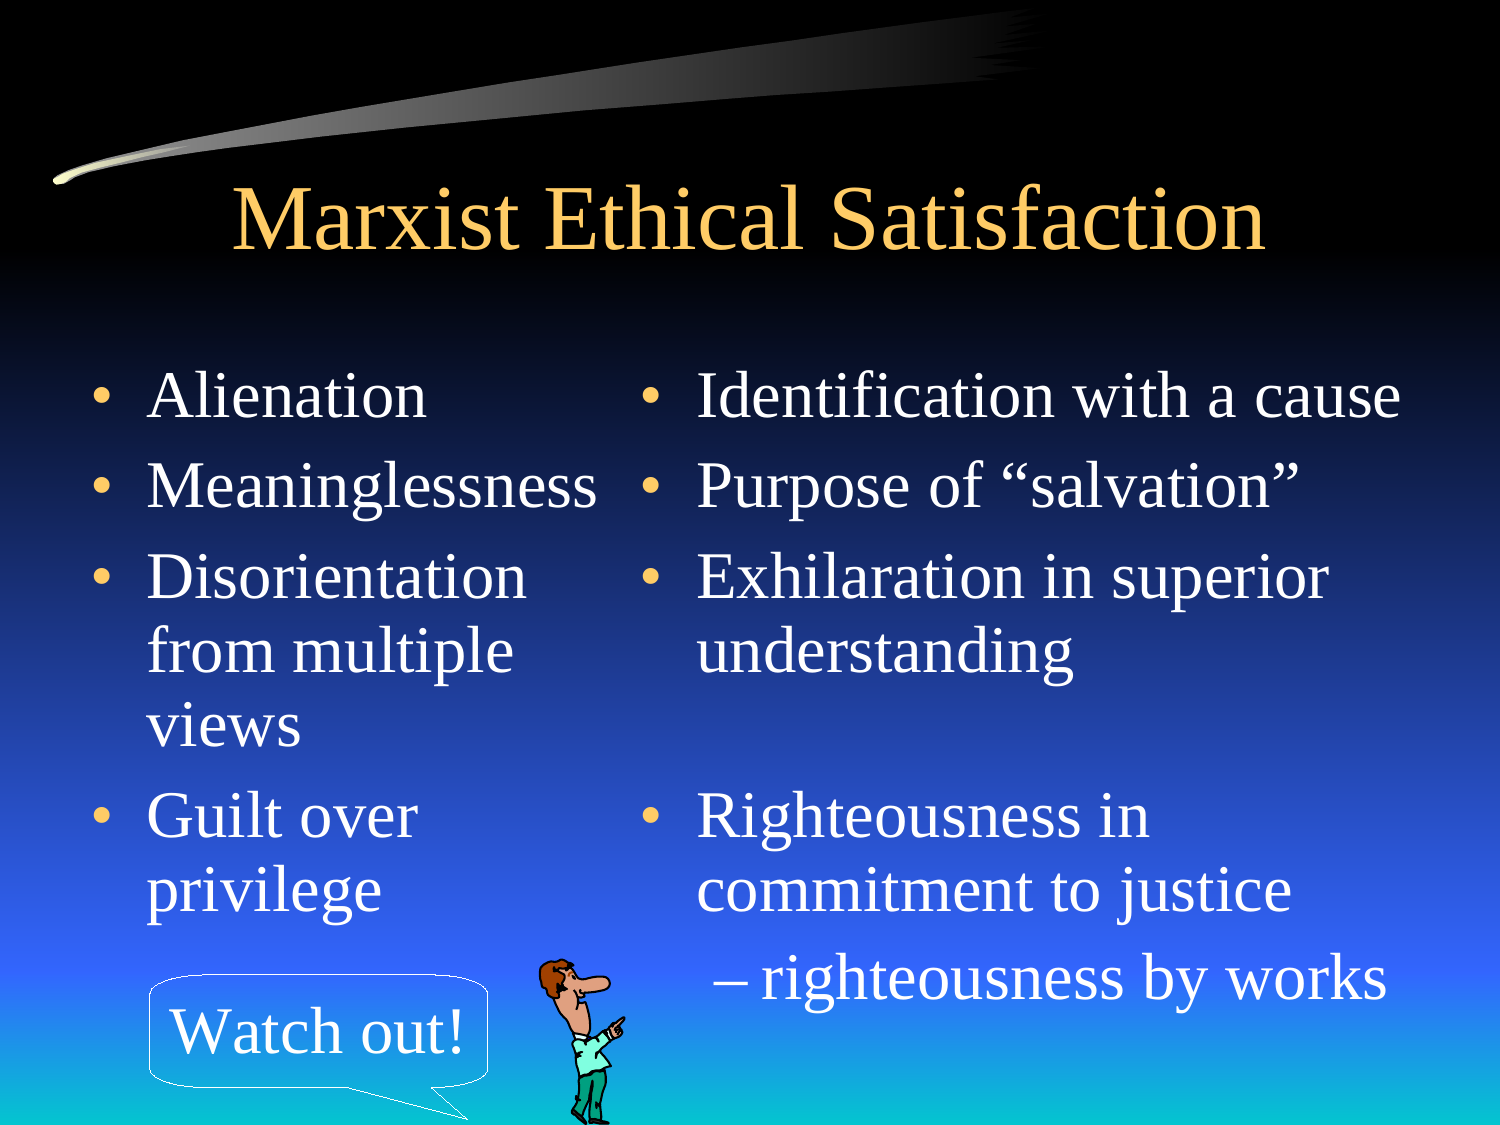

# Marxist Ethical Satisfaction
Alienation
Meaninglessness
Disorientation from multiple views
Guilt over privilege
Identification with a cause
Purpose of “salvation”
Exhilaration in superior understanding
Righteousness in commitment to justice
righteousness by works
Watch out!